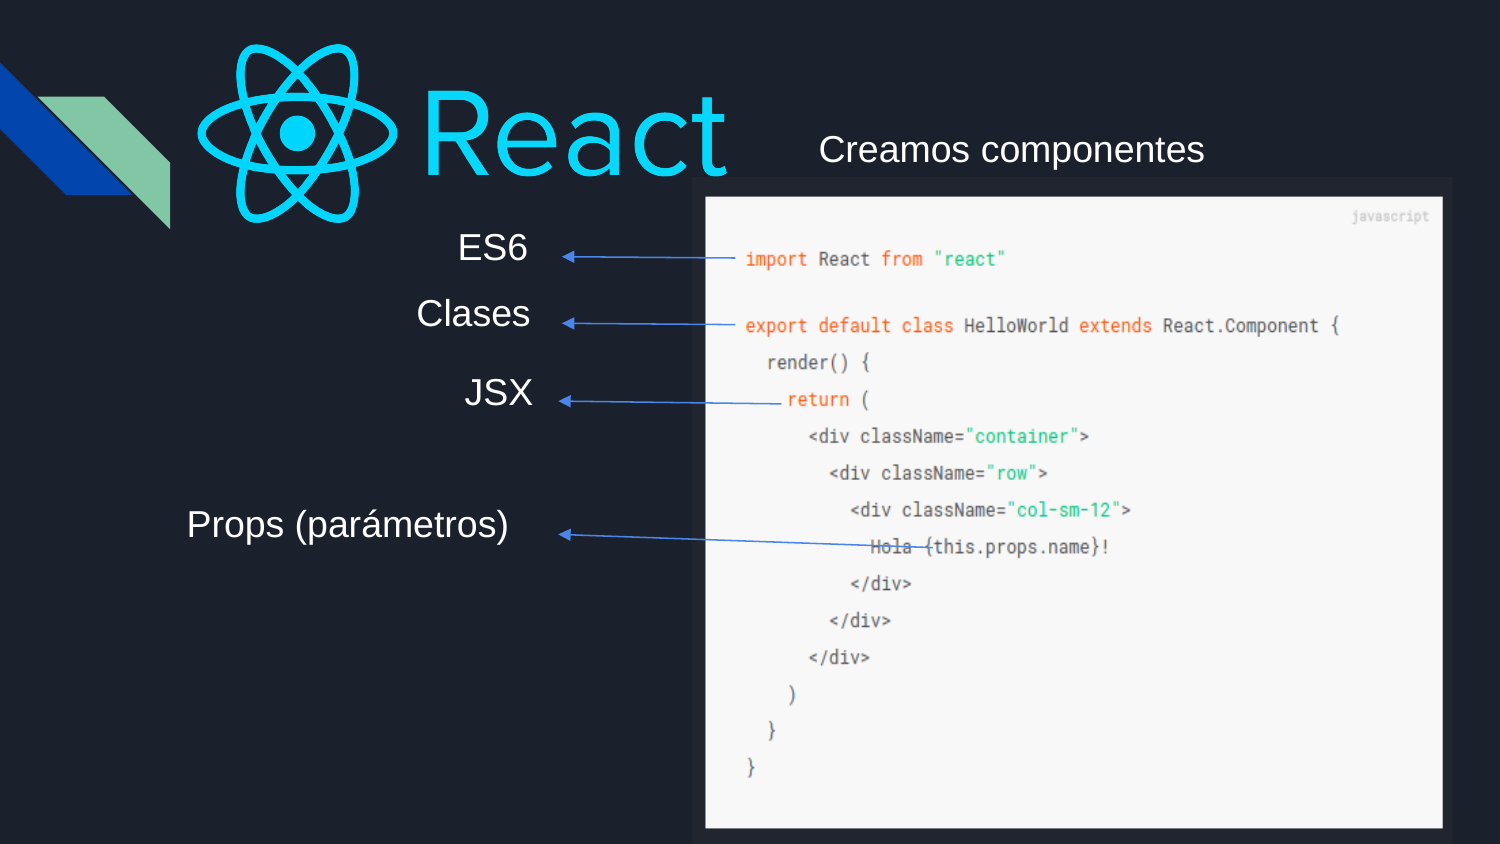

# Creamos componentes
ES6
Clases
JSX
Props (parámetros)